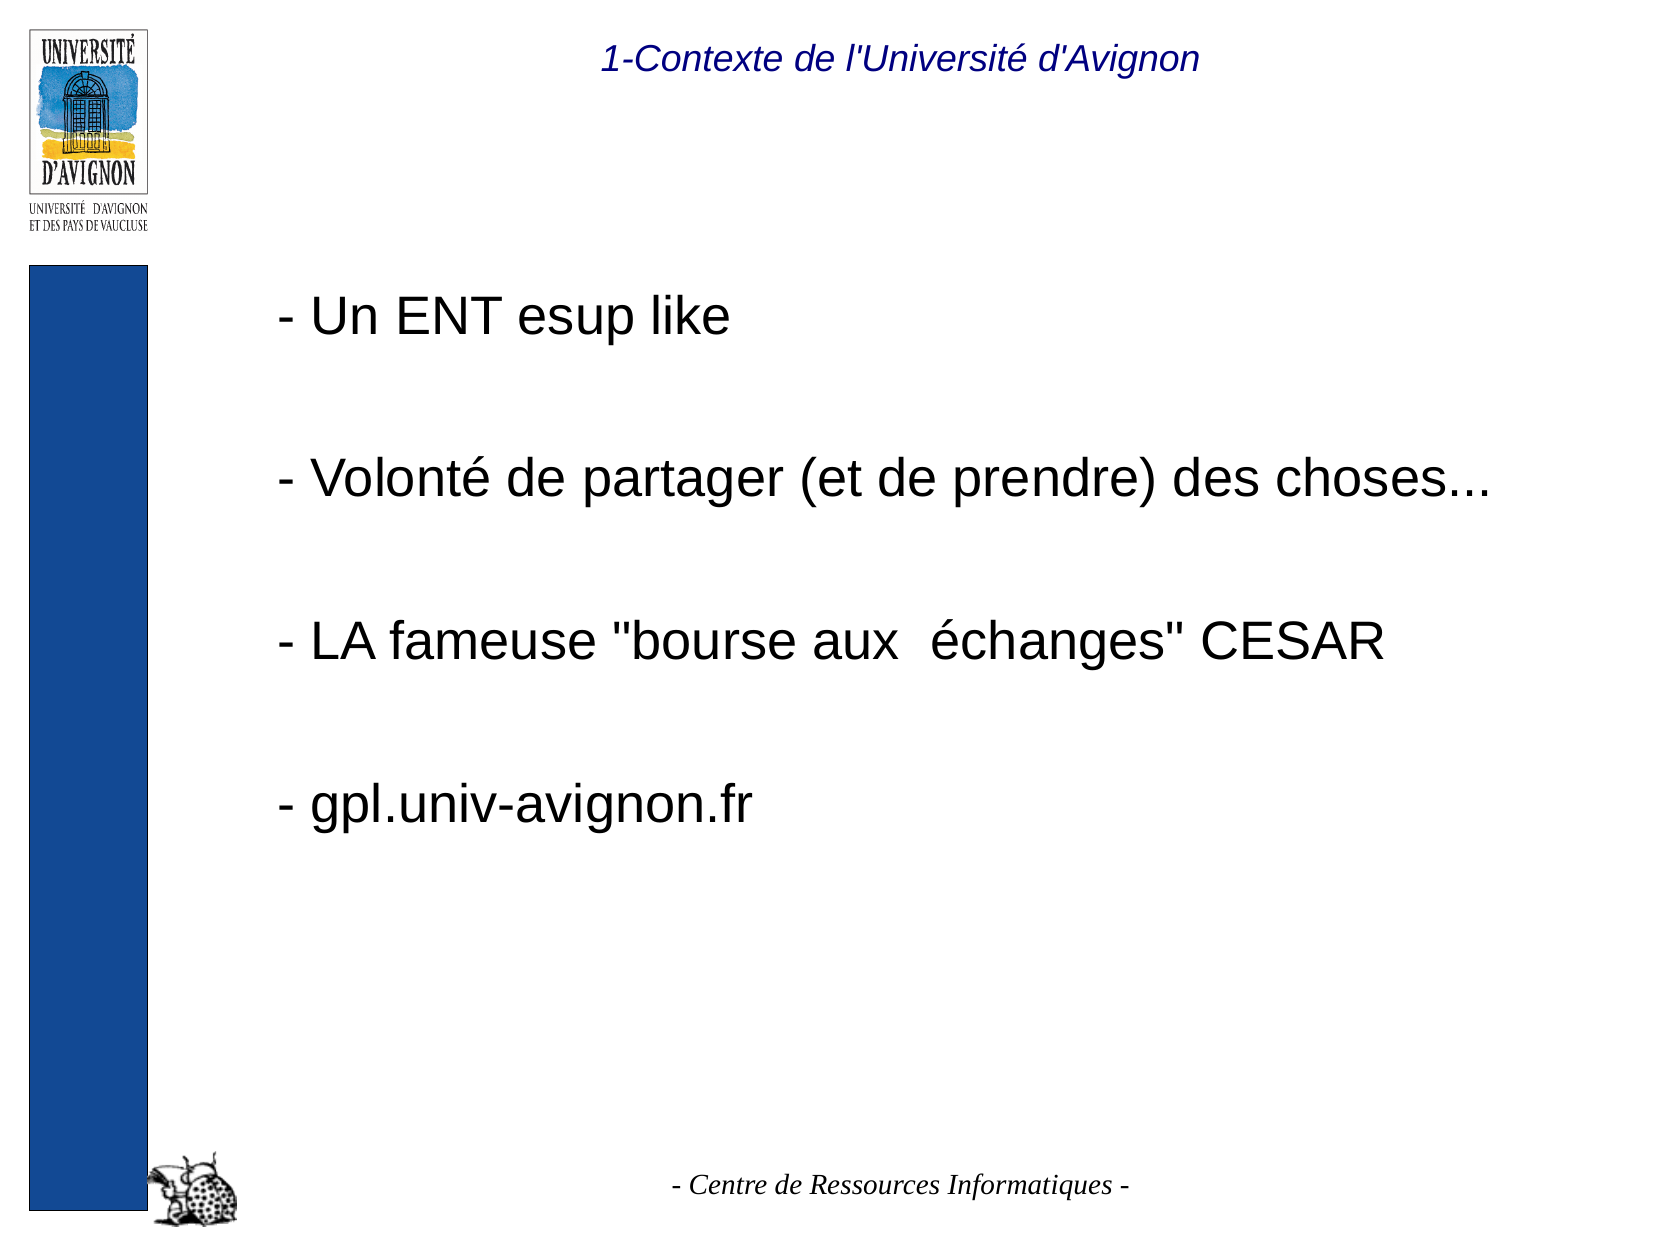

1-Contexte de l'Université d'Avignon
- Un ENT esup like
- Volonté de partager (et de prendre) des choses...
- LA fameuse "bourse aux échanges" CESAR
- gpl.univ-avignon.fr
 - Centre de Ressources Informatiques -